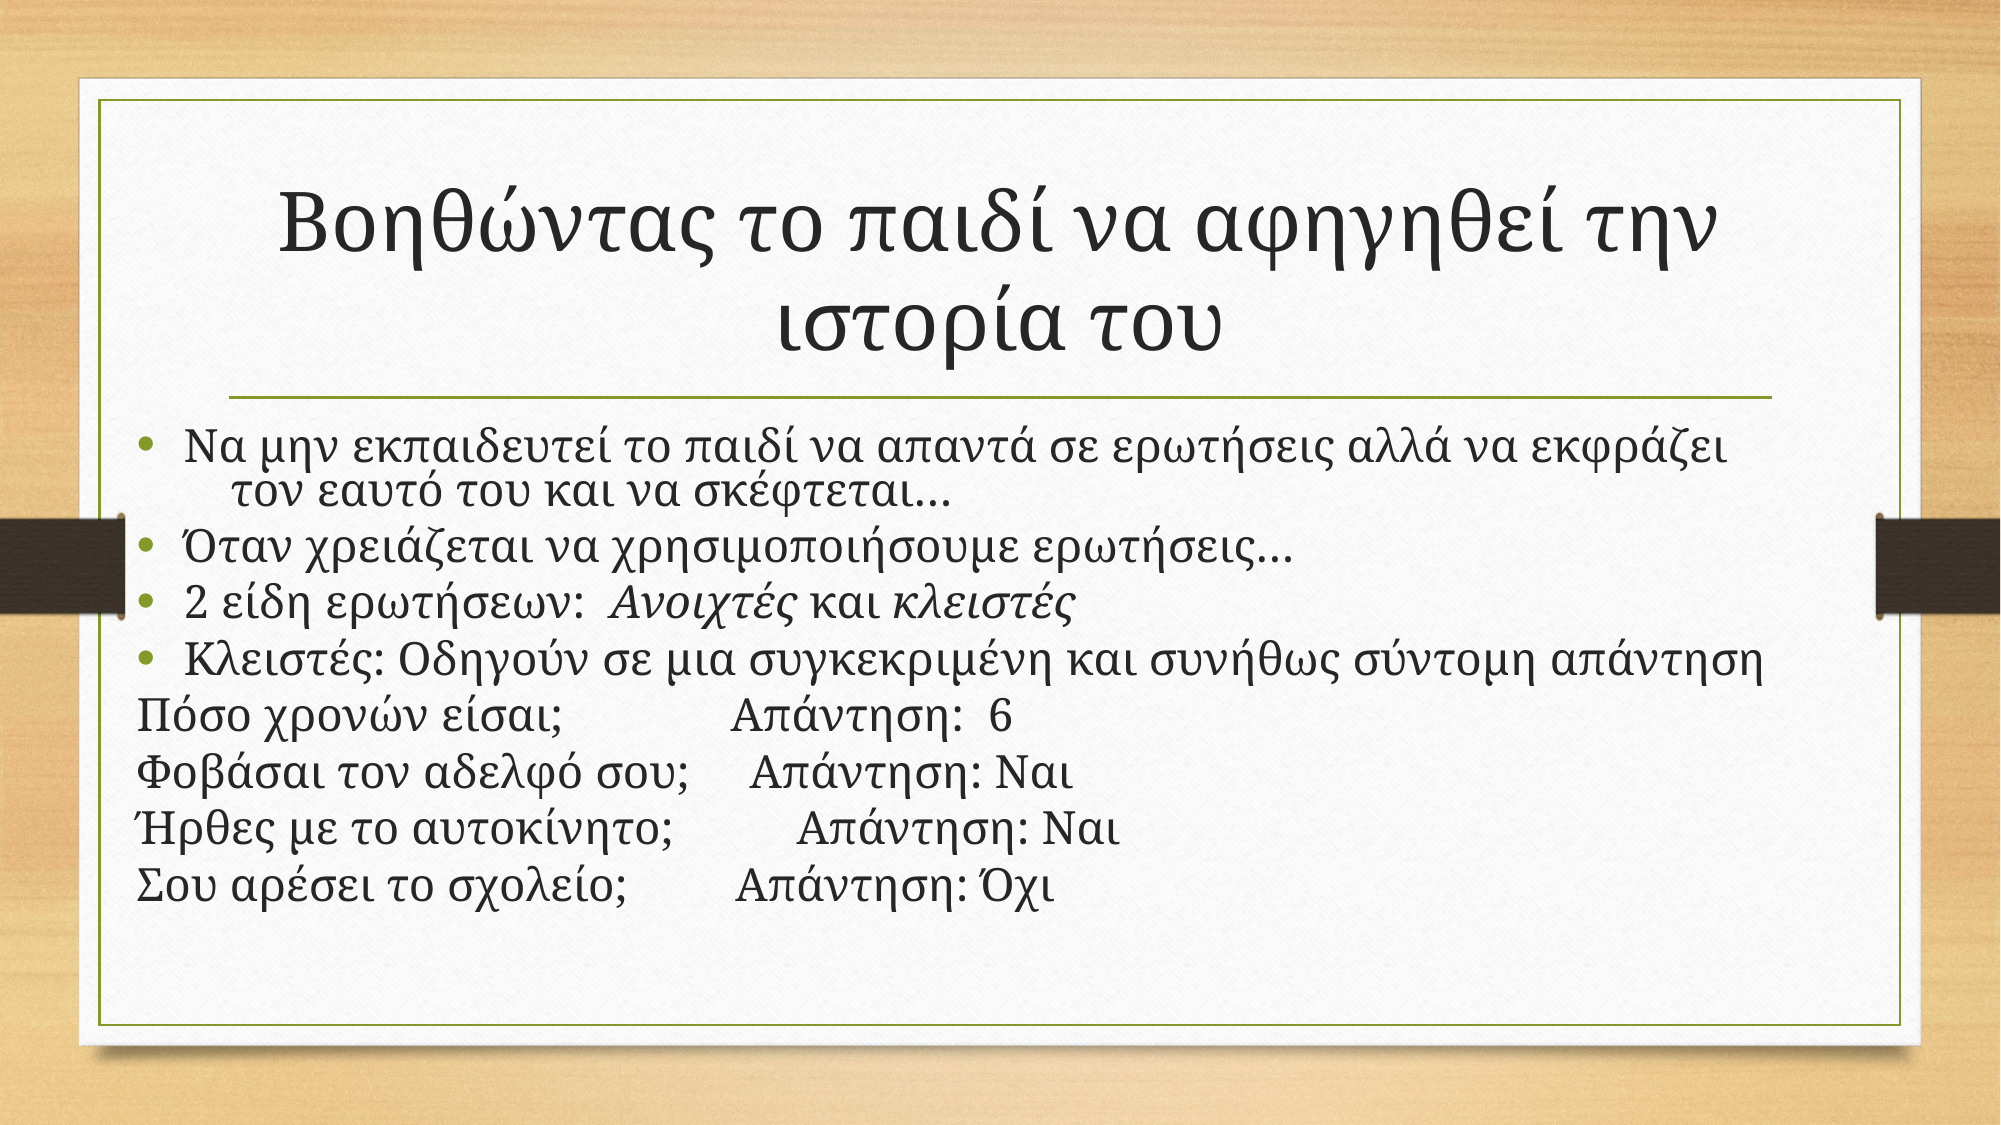

# Βοηθώντας το παιδί να αφηγηθεί την ιστορία του
Να μην εκπαιδευτεί το παιδί να απαντά σε ερωτήσεις αλλά να εκφράζει τον εαυτό του και να σκέφτεται…
Όταν χρειάζεται να χρησιμοποιήσουμε ερωτήσεις…
2 είδη ερωτήσεων: Ανοιχτές και κλειστές
Κλειστές: Οδηγούν σε μια συγκεκριμένη και συνήθως σύντομη απάντηση
Πόσο χρονών είσαι; Απάντηση: 6
Φοβάσαι τον αδελφό σου; Απάντηση: Ναι
Ήρθες με το αυτοκίνητο; 	 Απάντηση: Ναι
Σου αρέσει το σχολείο; Απάντηση: Όχι